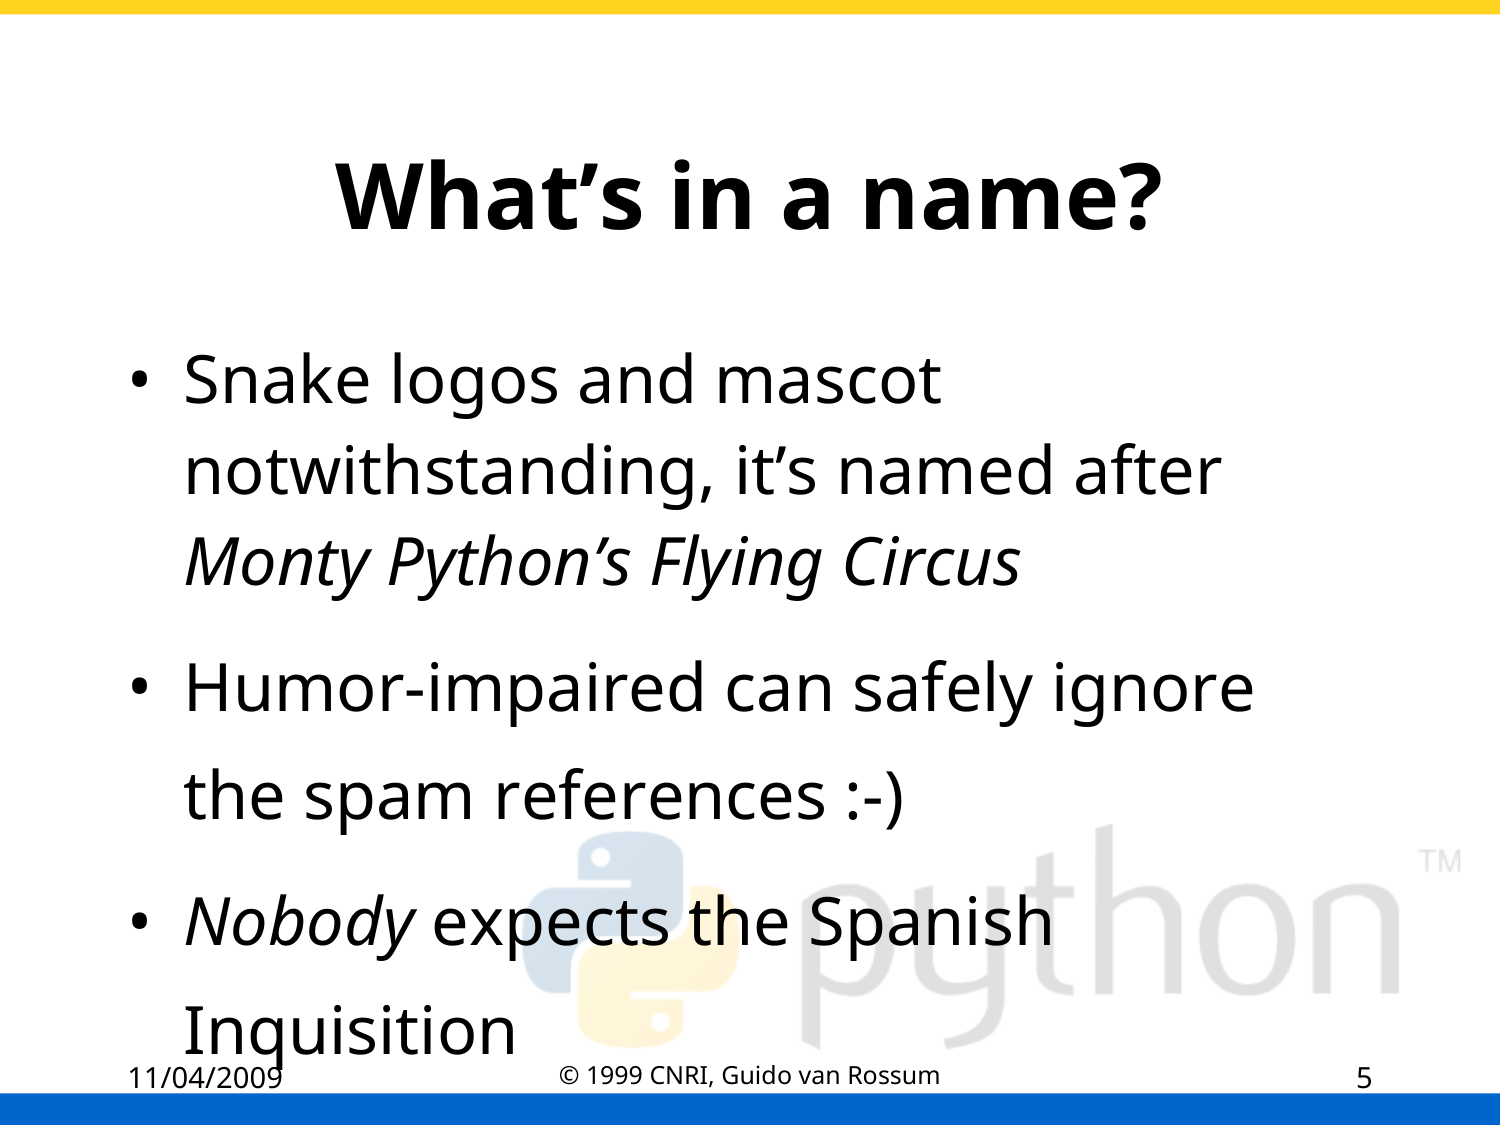

# What’s in a name?
Snake logos and mascot notwithstanding, it’s named after Monty Python’s Flying Circus
Humor-impaired can safely ignore the spam references :-)
Nobody expects the Spanish Inquisition
11/04/2009
© 1999 CNRI, Guido van Rossum
5